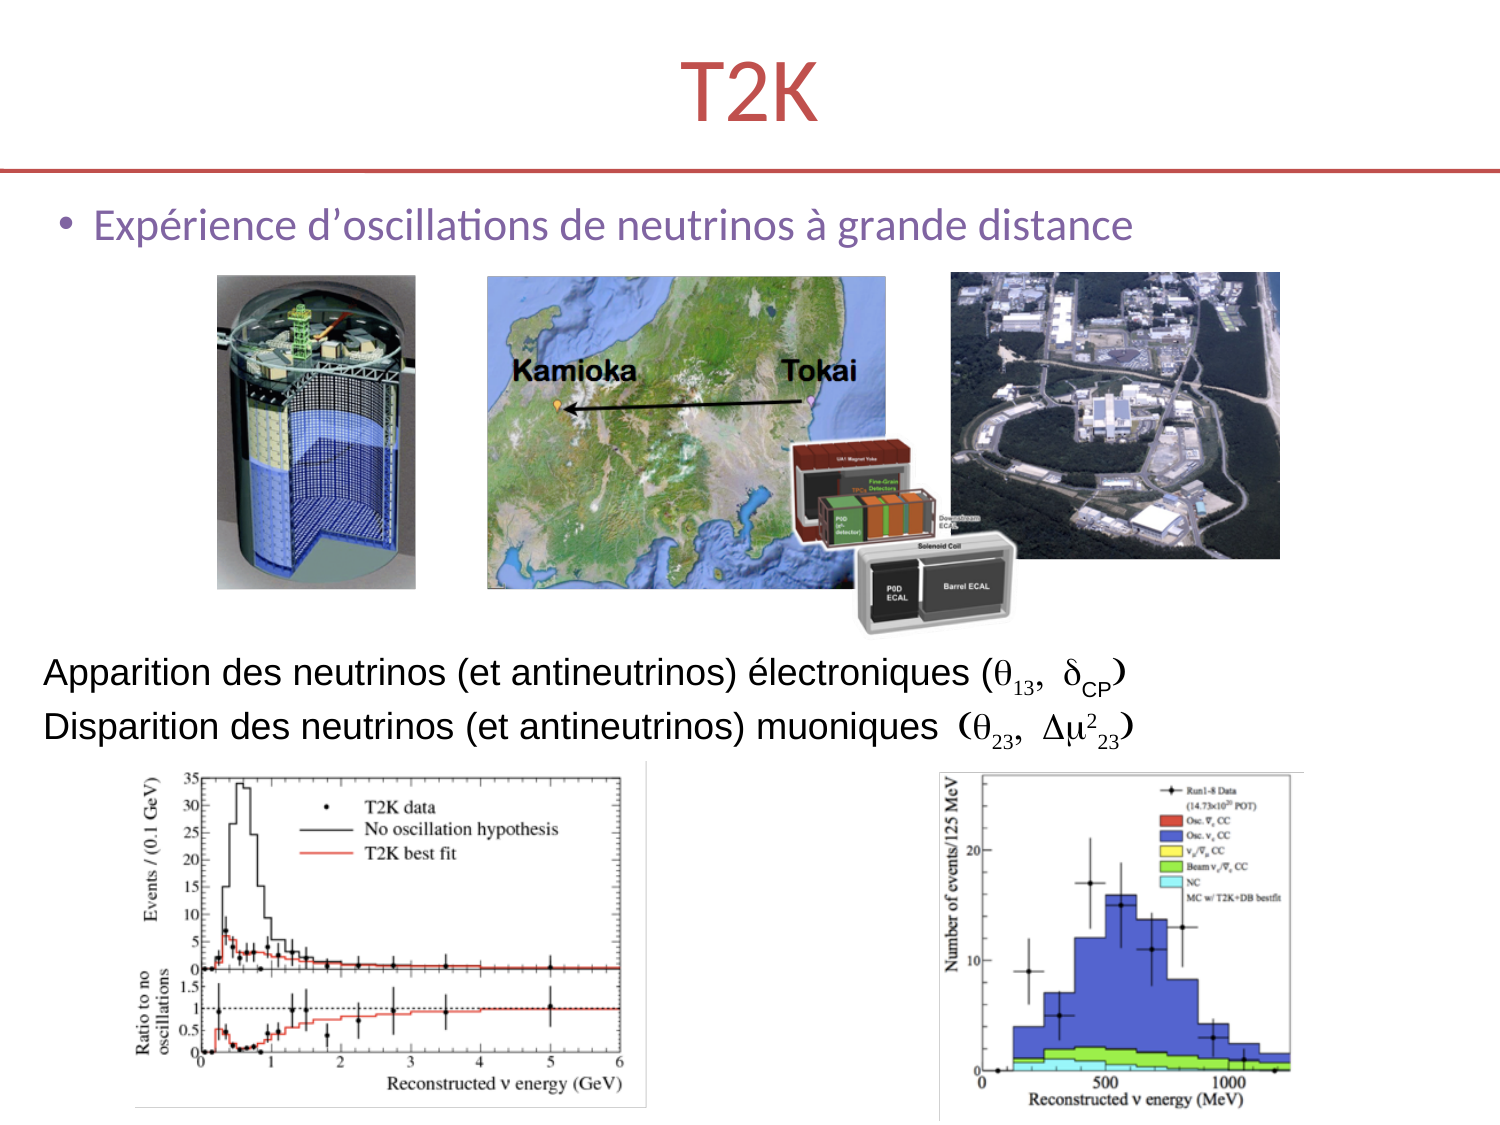

T2K
Expérience d’oscillations de neutrinos à grande distance
Apparition des neutrinos (et antineutrinos) électroniques (q13, dCP)
Disparition des neutrinos (et antineutrinos) muoniques (q23, Dm223)